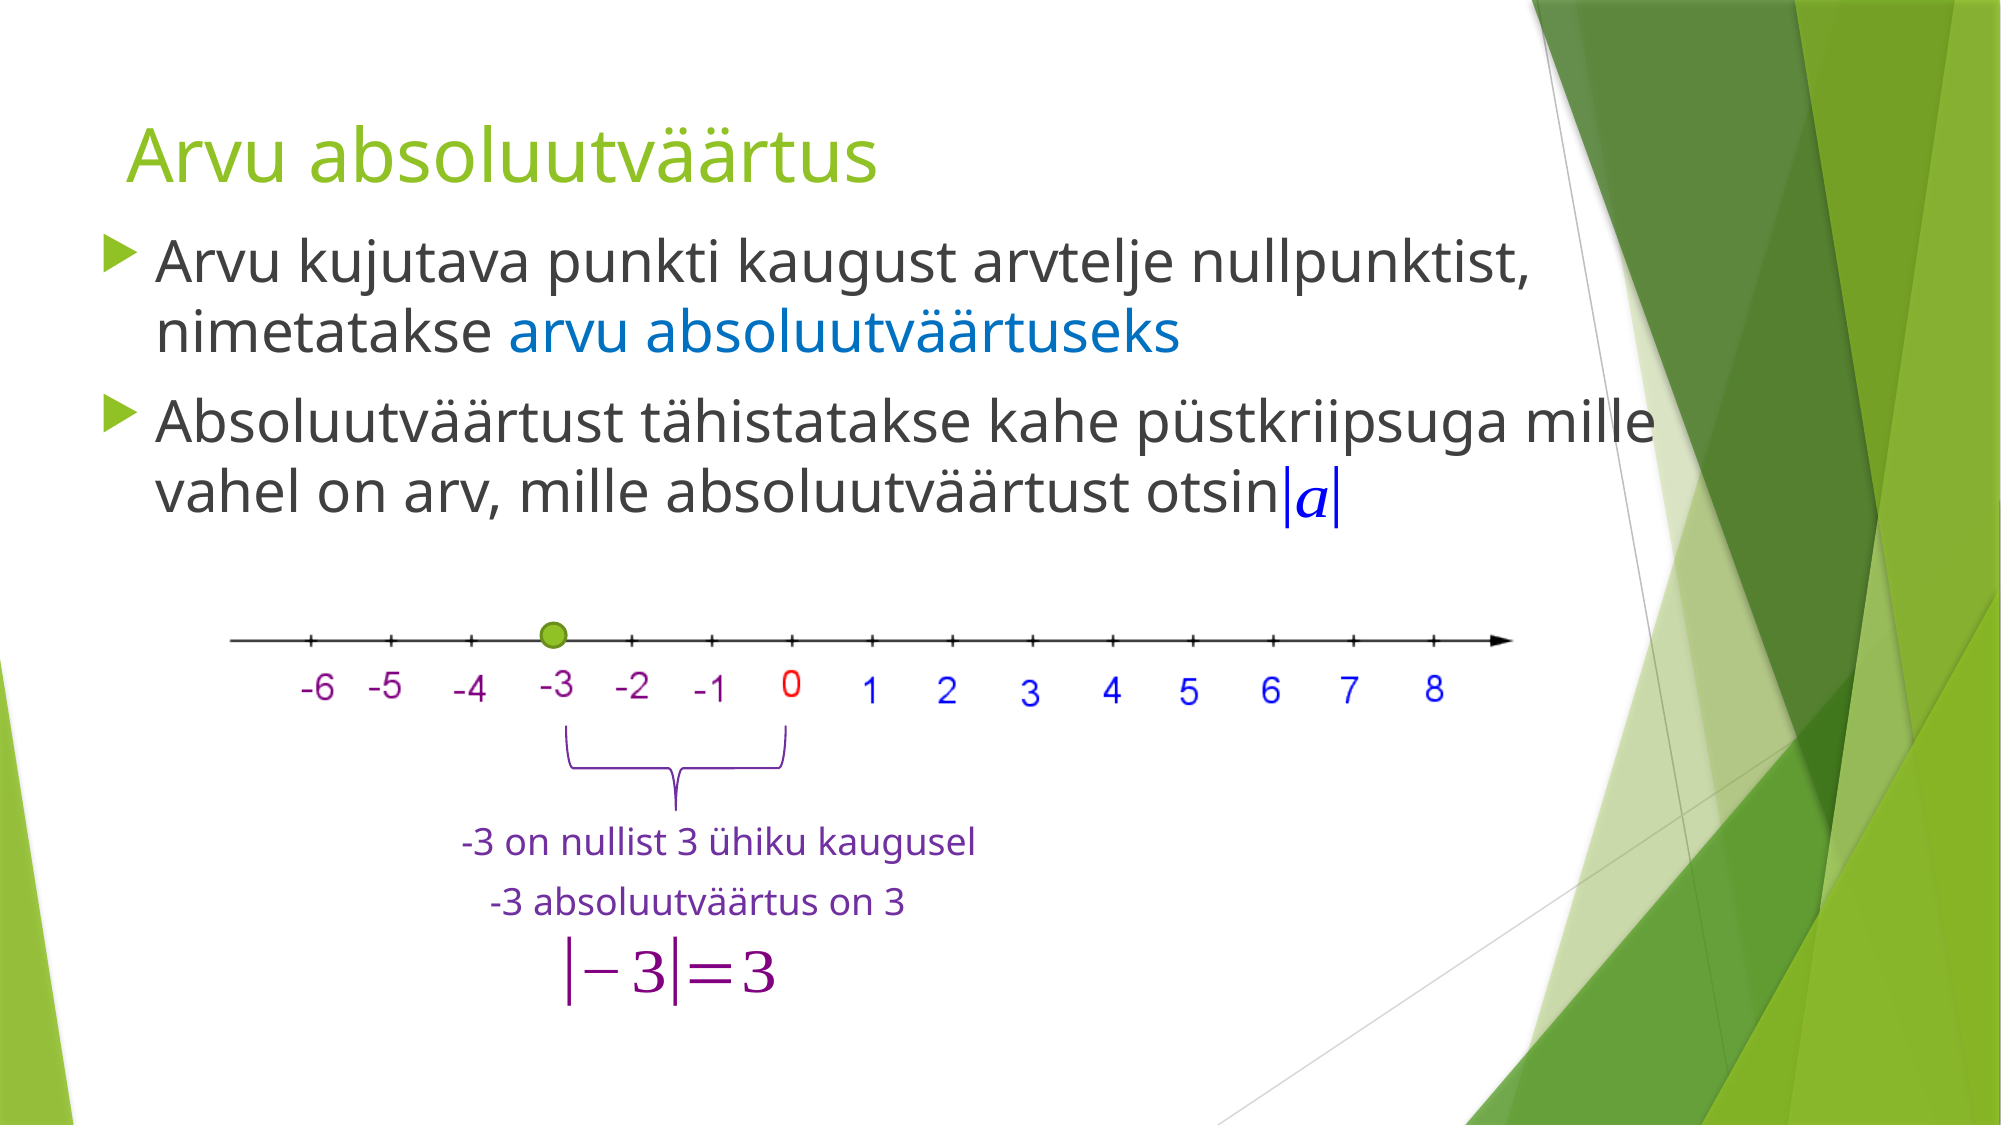

# Arvu absoluutväärtus
Arvu kujutava punkti kaugust arvtelje nullpunktist, nimetatakse arvu absoluutväärtuseks
Absoluutväärtust tähistatakse kahe püstkriipsuga mille vahel on arv, mille absoluutväärtust otsin
-3 on nullist 3 ühiku kaugusel
-3 absoluutväärtus on 3